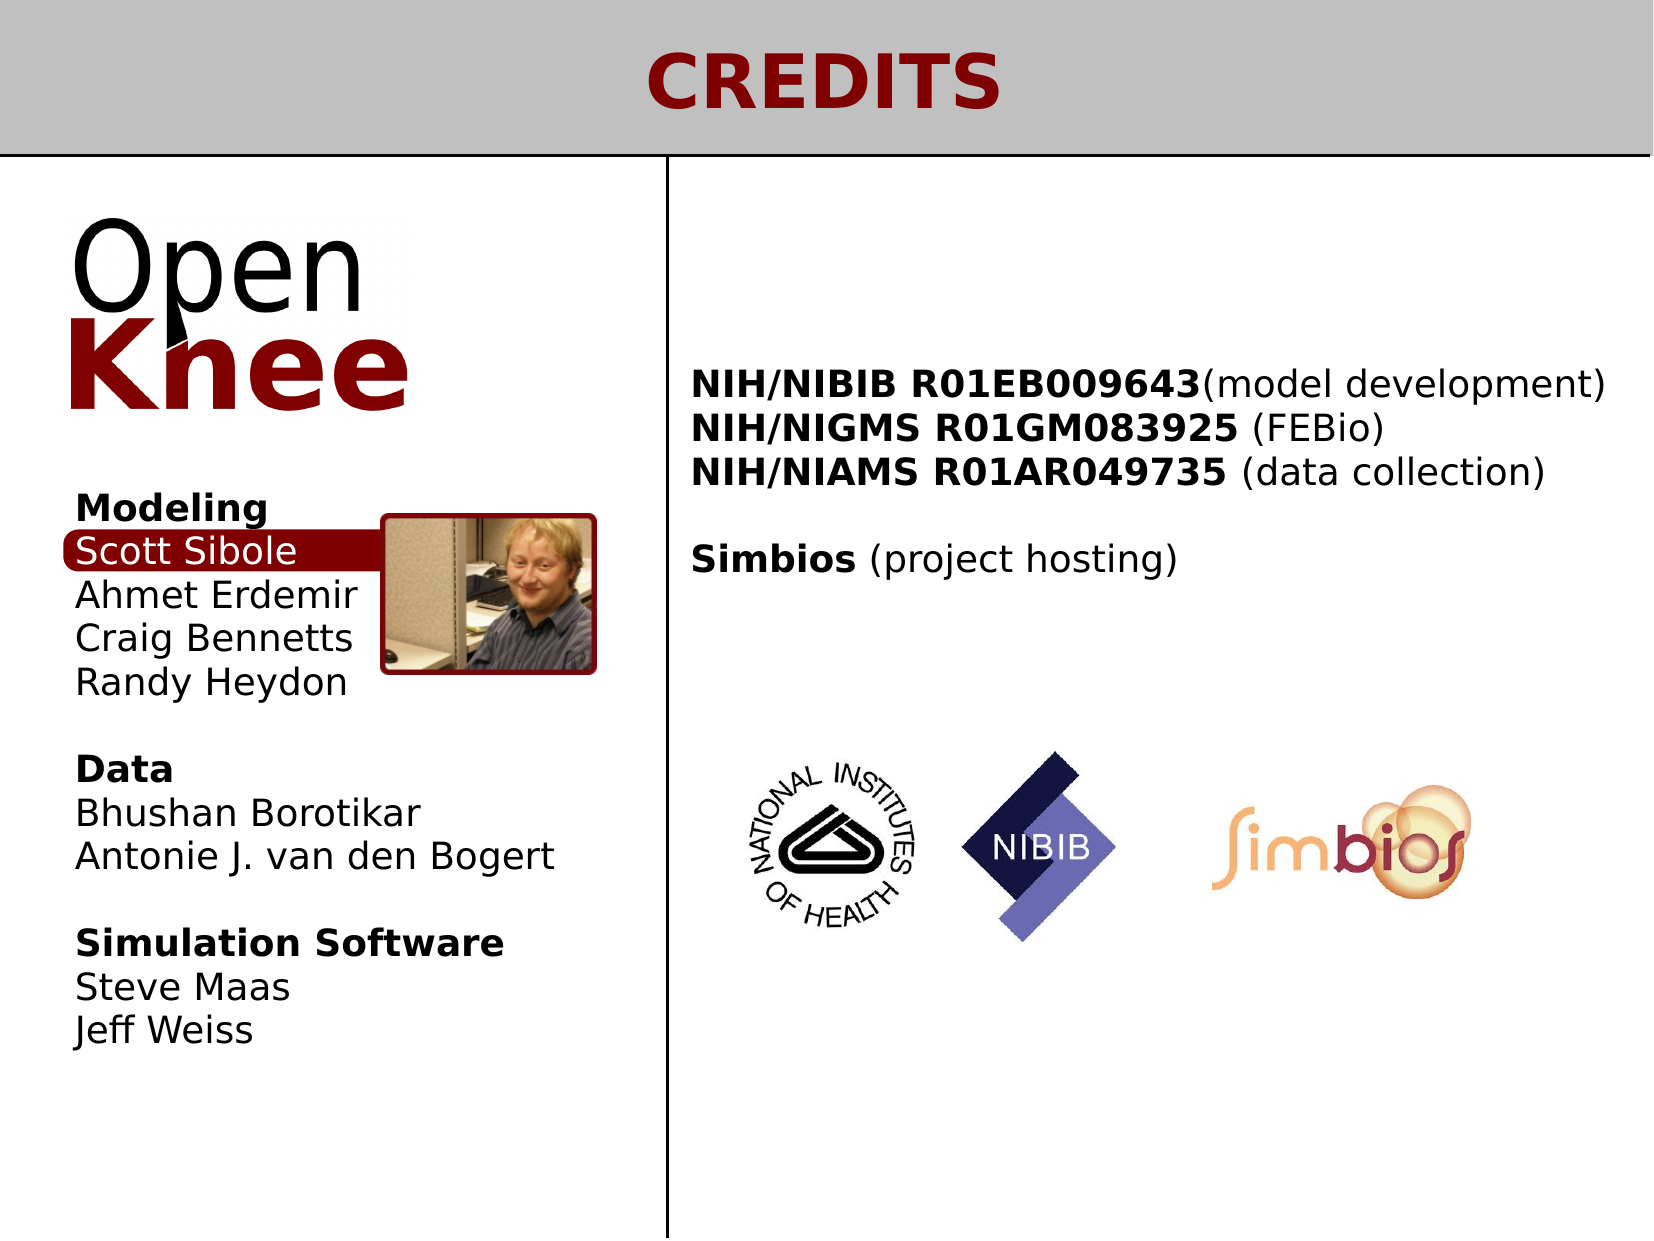

CREDITS
NIH/NIBIB R01EB009643(model development)
NIH/NIGMS R01GM083925 (FEBio)
NIH/NIAMS R01AR049735 (data collection)
Simbios (project hosting)
Modeling
Scott Sibole
Ahmet Erdemir
Craig Bennetts
Randy Heydon
Data
Bhushan Borotikar
Antonie J. van den Bogert
Simulation Software
Steve Maas
Jeff Weiss